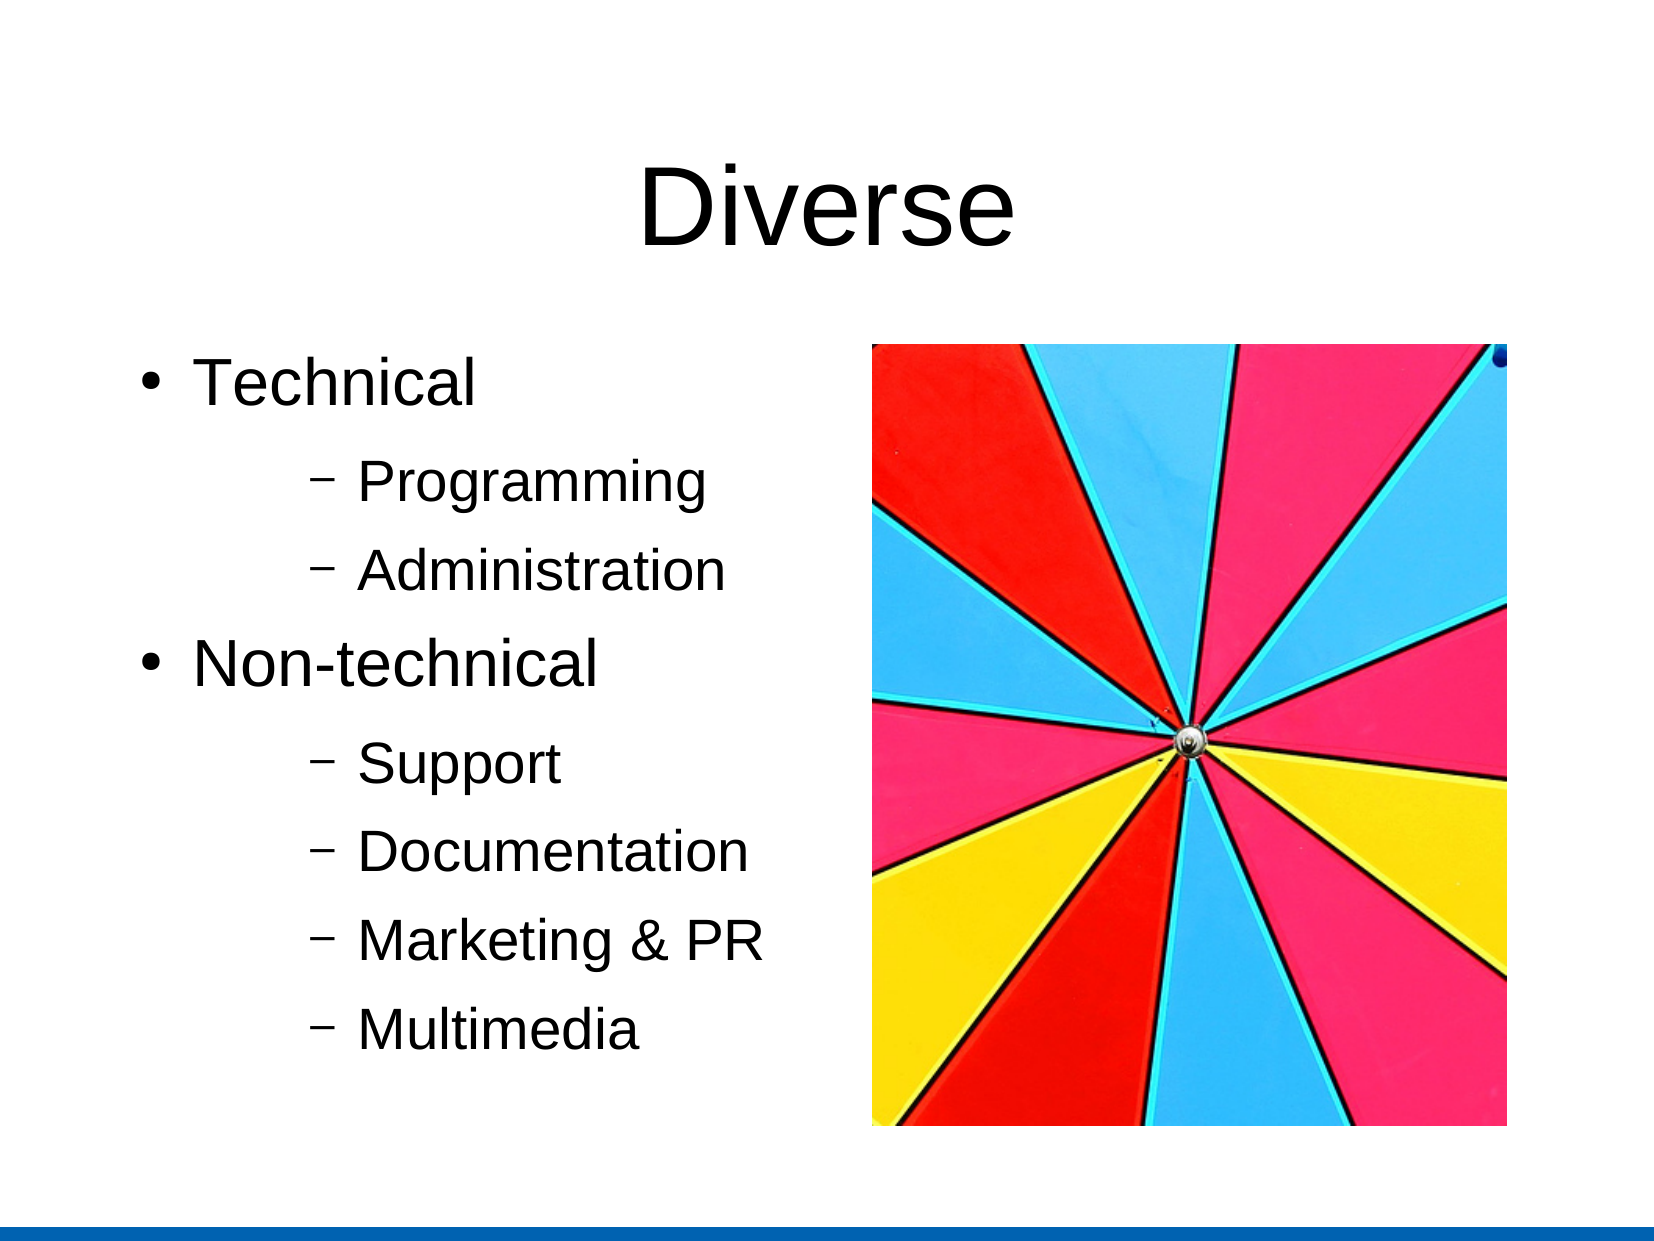

# Diverse
Technical
Programming
Administration
Non-technical
Support
Documentation
Marketing & PR
Multimedia